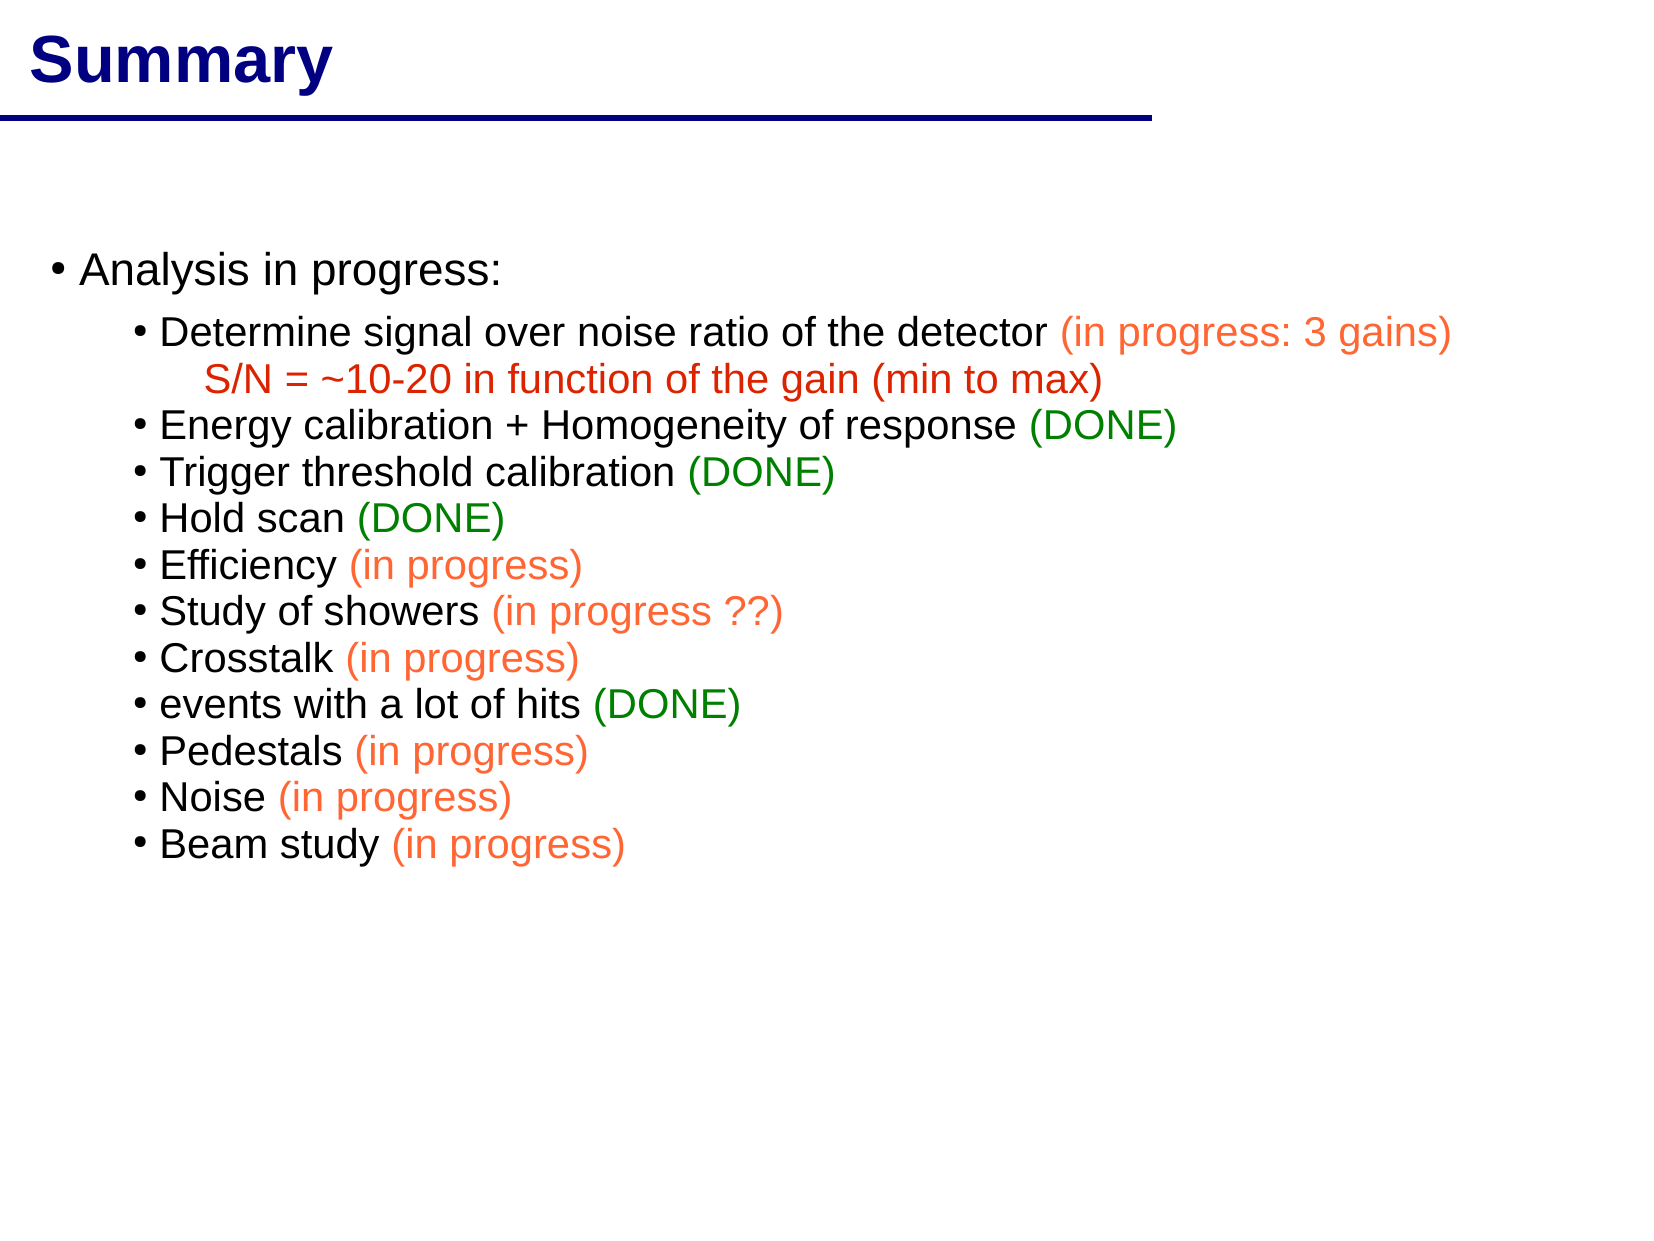

# Summary
 Analysis in progress:
 Determine signal over noise ratio of the detector (in progress: 3 gains)
S/N = ~10-20 in function of the gain (min to max)
 Energy calibration + Homogeneity of response (DONE)
 Trigger threshold calibration (DONE)
 Hold scan (DONE)
 Efficiency (in progress)
 Study of showers (in progress ??)
 Crosstalk (in progress)
 events with a lot of hits (DONE)
 Pedestals (in progress)
 Noise (in progress)
 Beam study (in progress)